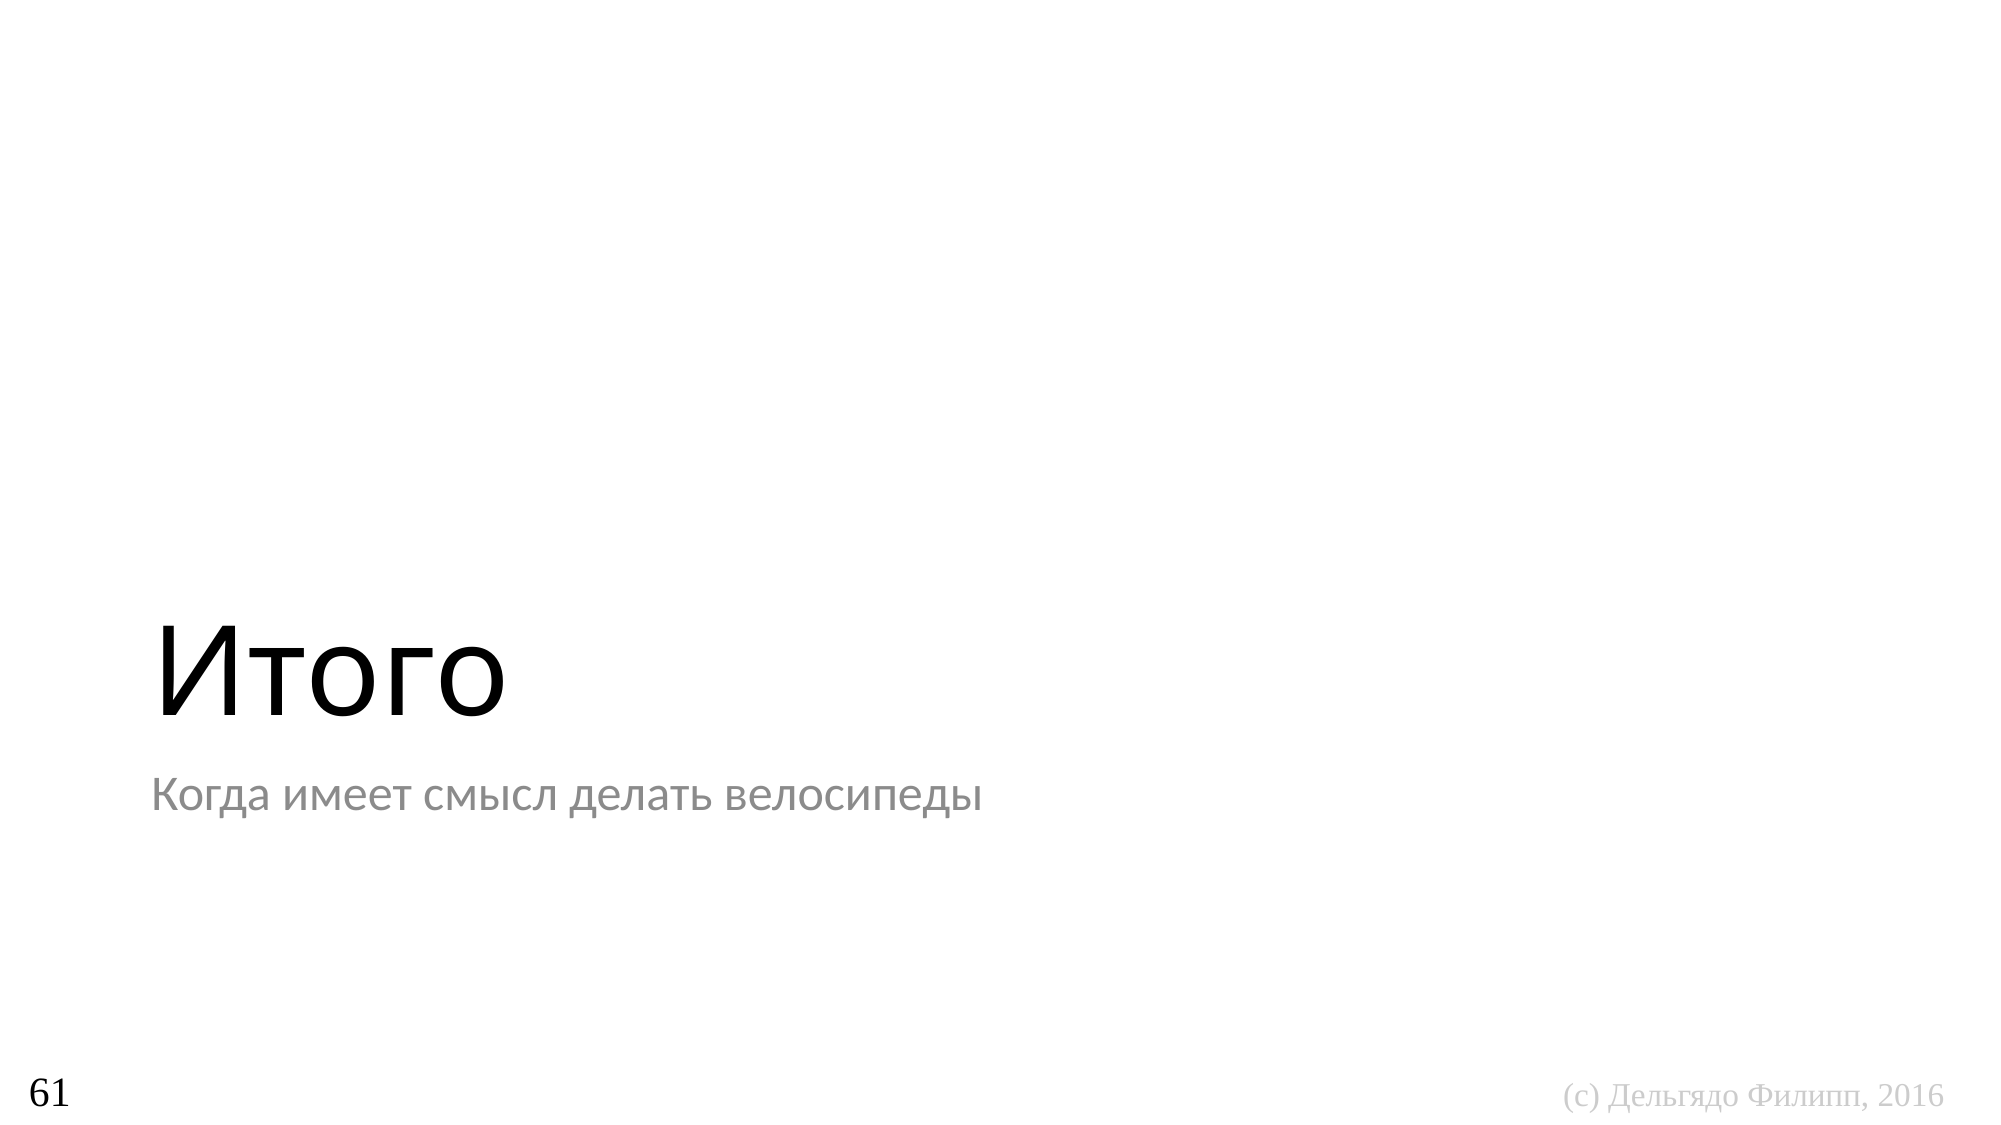

# Итого
Когда имеет смысл делать велосипеды
61
(c) Дельгядо Филипп, 2016